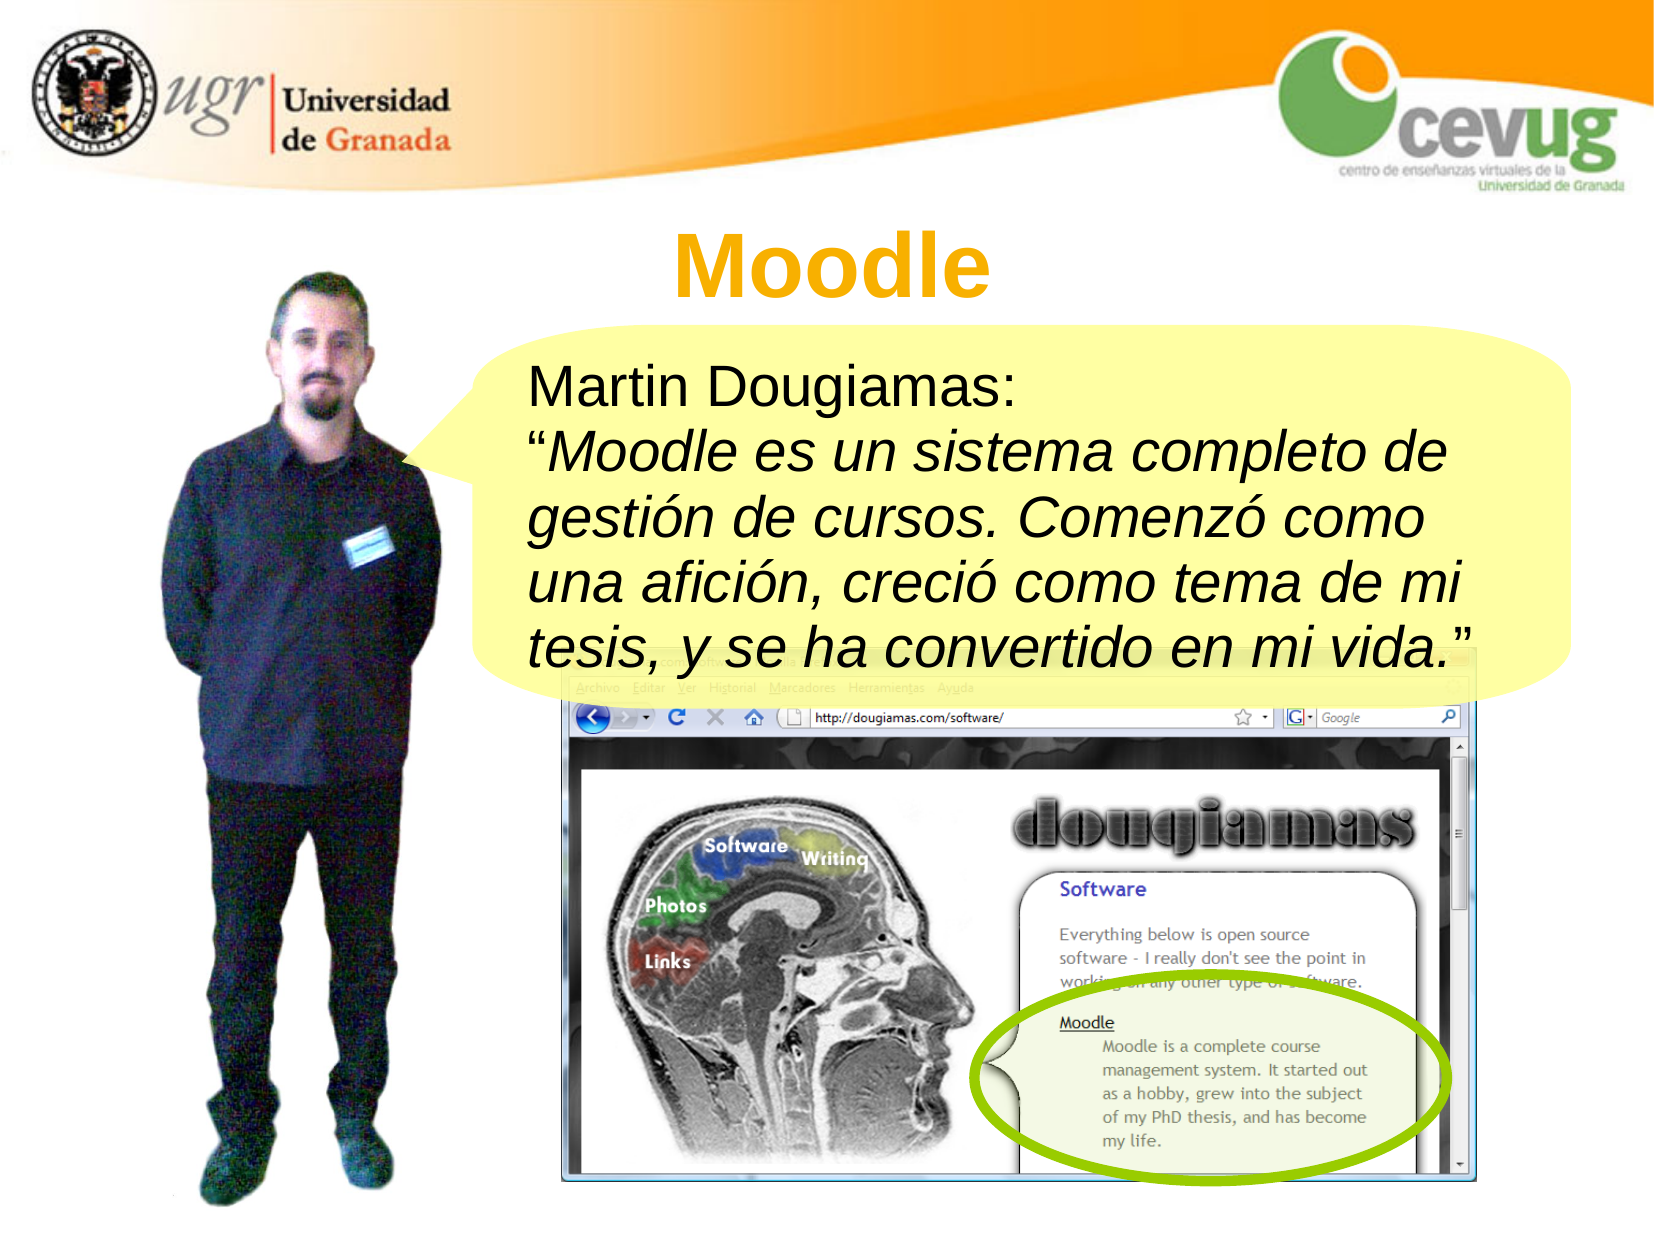

# Moodle
Martin Dougiamas:
“Moodle es un sistema completo de gestión de cursos. Comenzó como una afición, creció como tema de mi tesis, y se ha convertido en mi vida.”